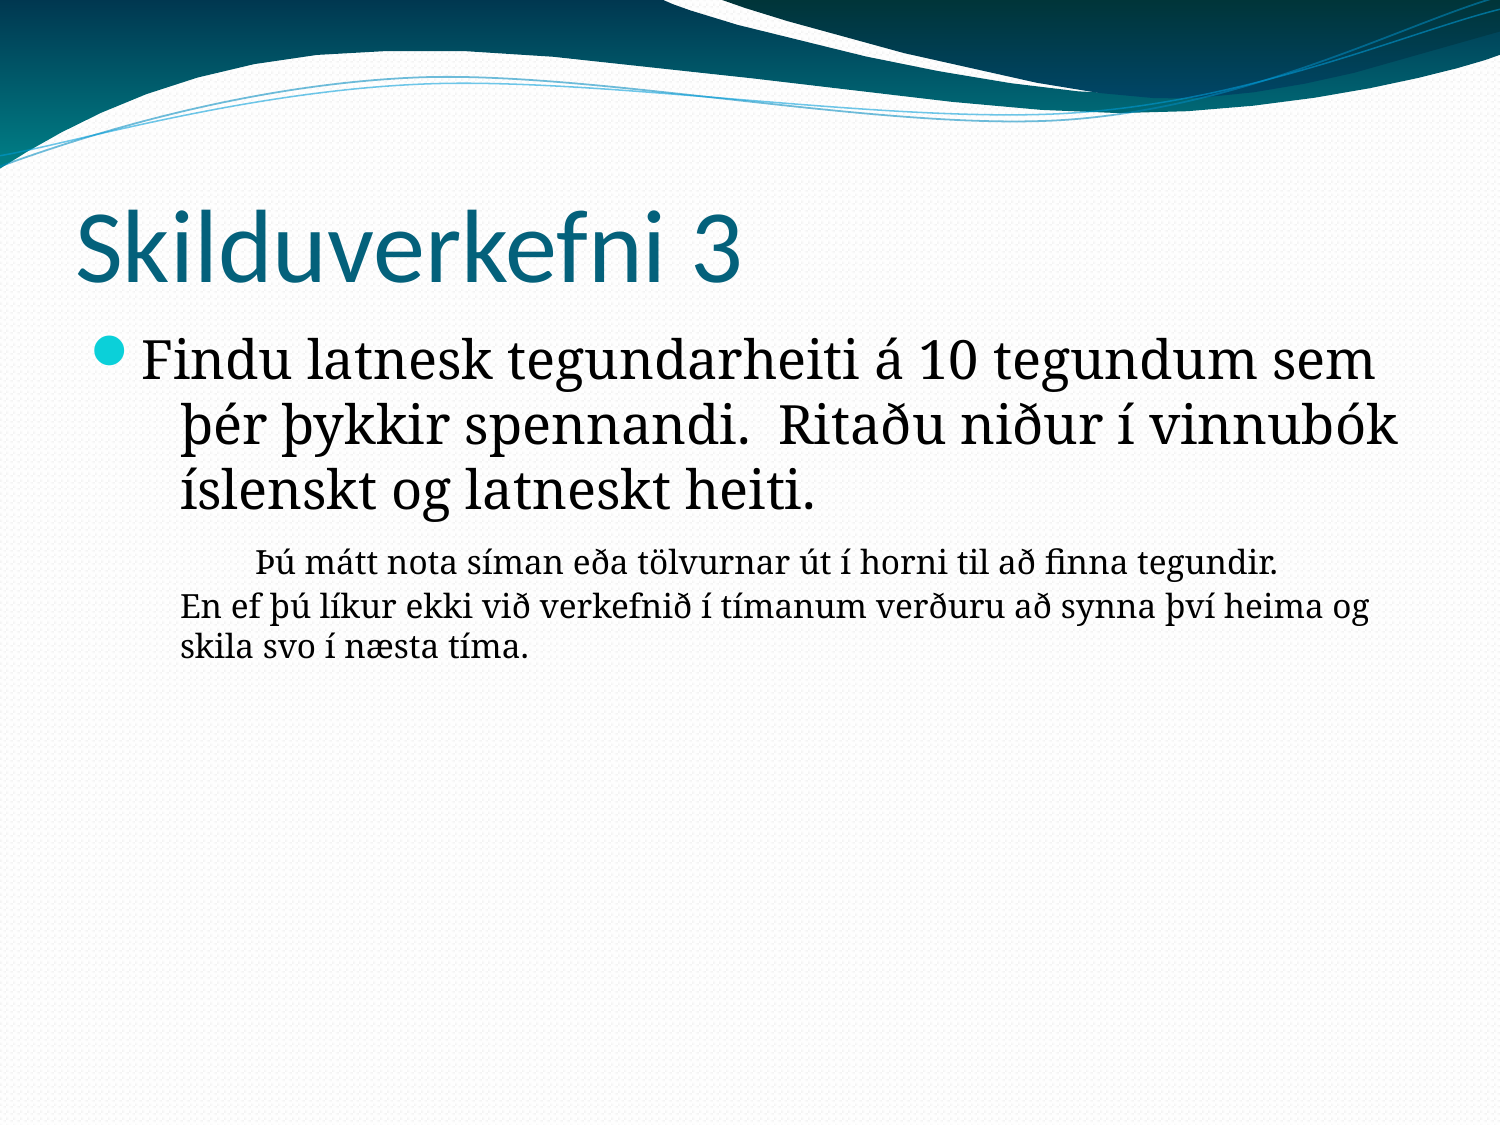

# Skilduverkefni 3
Findu latnesk tegundarheiti á 10 tegundum sem þér þykkir spennandi. Ritaðu niður í vinnubók íslenskt og latneskt heiti.
	Þú mátt nota síman eða tölvurnar út í horni til að finna tegundir.
En ef þú líkur ekki við verkefnið í tímanum verðuru að synna því heima og skila svo í næsta tíma.